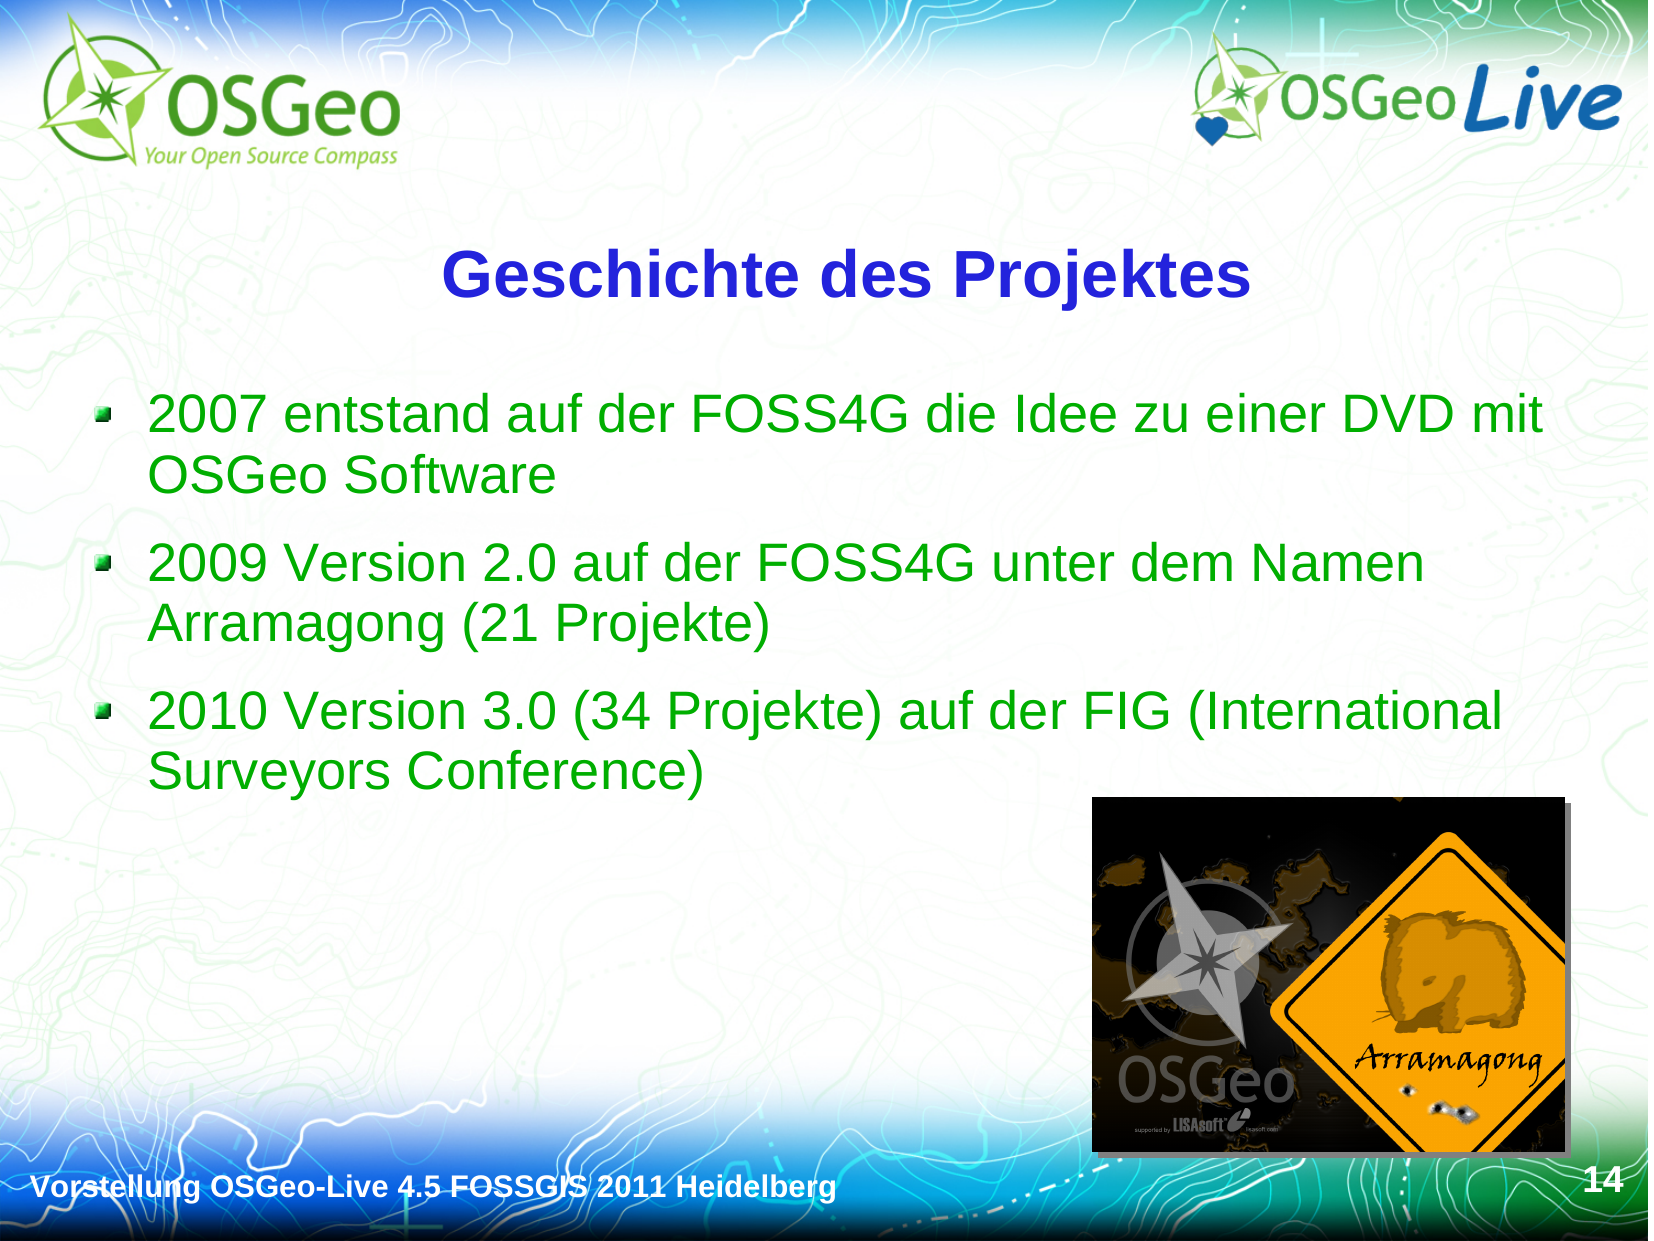

# Geschichte des Projektes
2007 entstand auf der FOSS4G die Idee zu einer DVD mit OSGeo Software
2009 Version 2.0 auf der FOSS4G unter dem Namen Arramagong (21 Projekte)
2010 Version 3.0 (34 Projekte) auf der FIG (International Surveyors Conference)